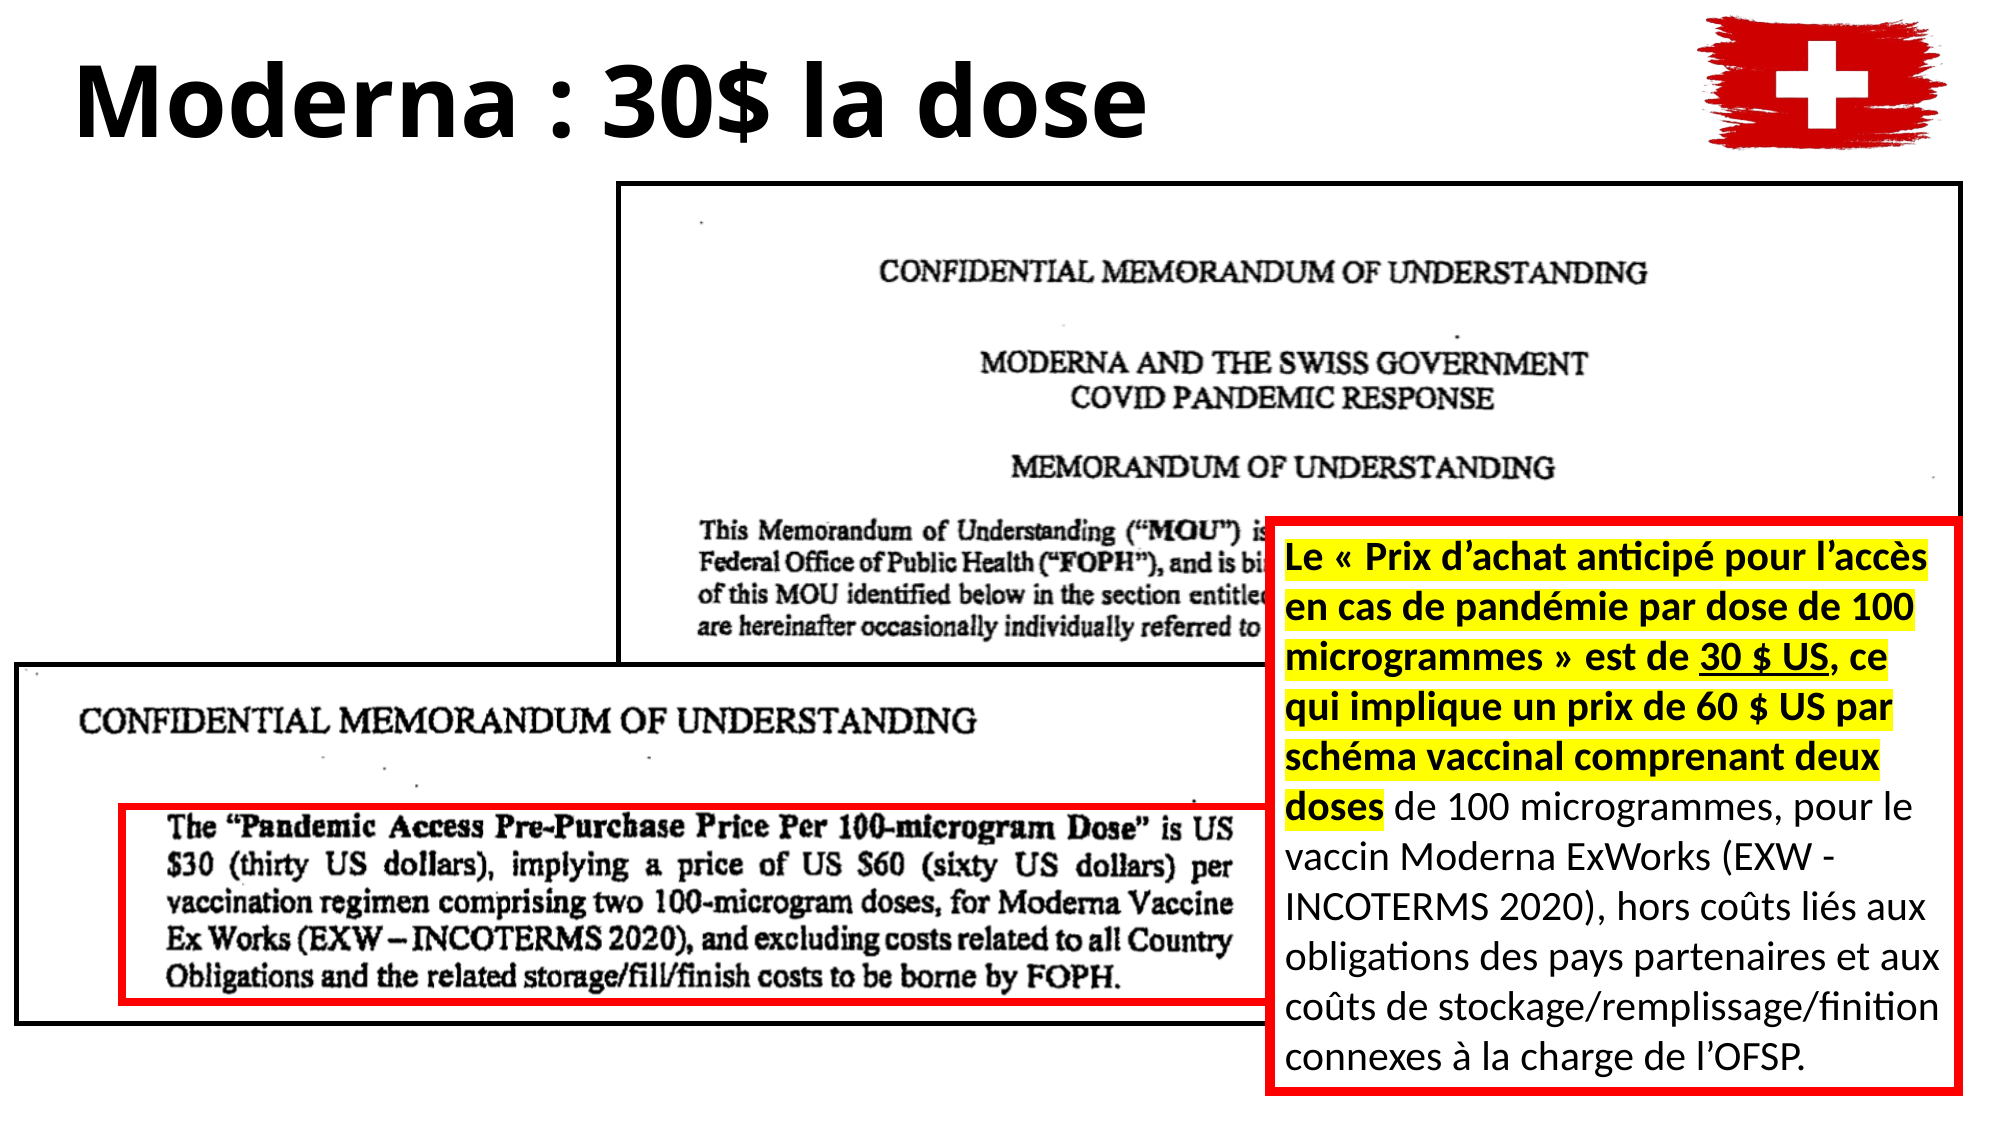

Moderna : 30$ la dose
Le « Prix d’achat anticipé pour l’accès en cas de pandémie par dose de 100 microgrammes » est de 30 $ US, ce qui implique un prix de 60 $ US par schéma vaccinal comprenant deux doses de 100 microgrammes, pour le vaccin Moderna ExWorks (EXW - INCOTERMS 2020), hors coûts liés aux obligations des pays partenaires et aux coûts de stockage/remplissage/finition connexes à la charge de l’OFSP.